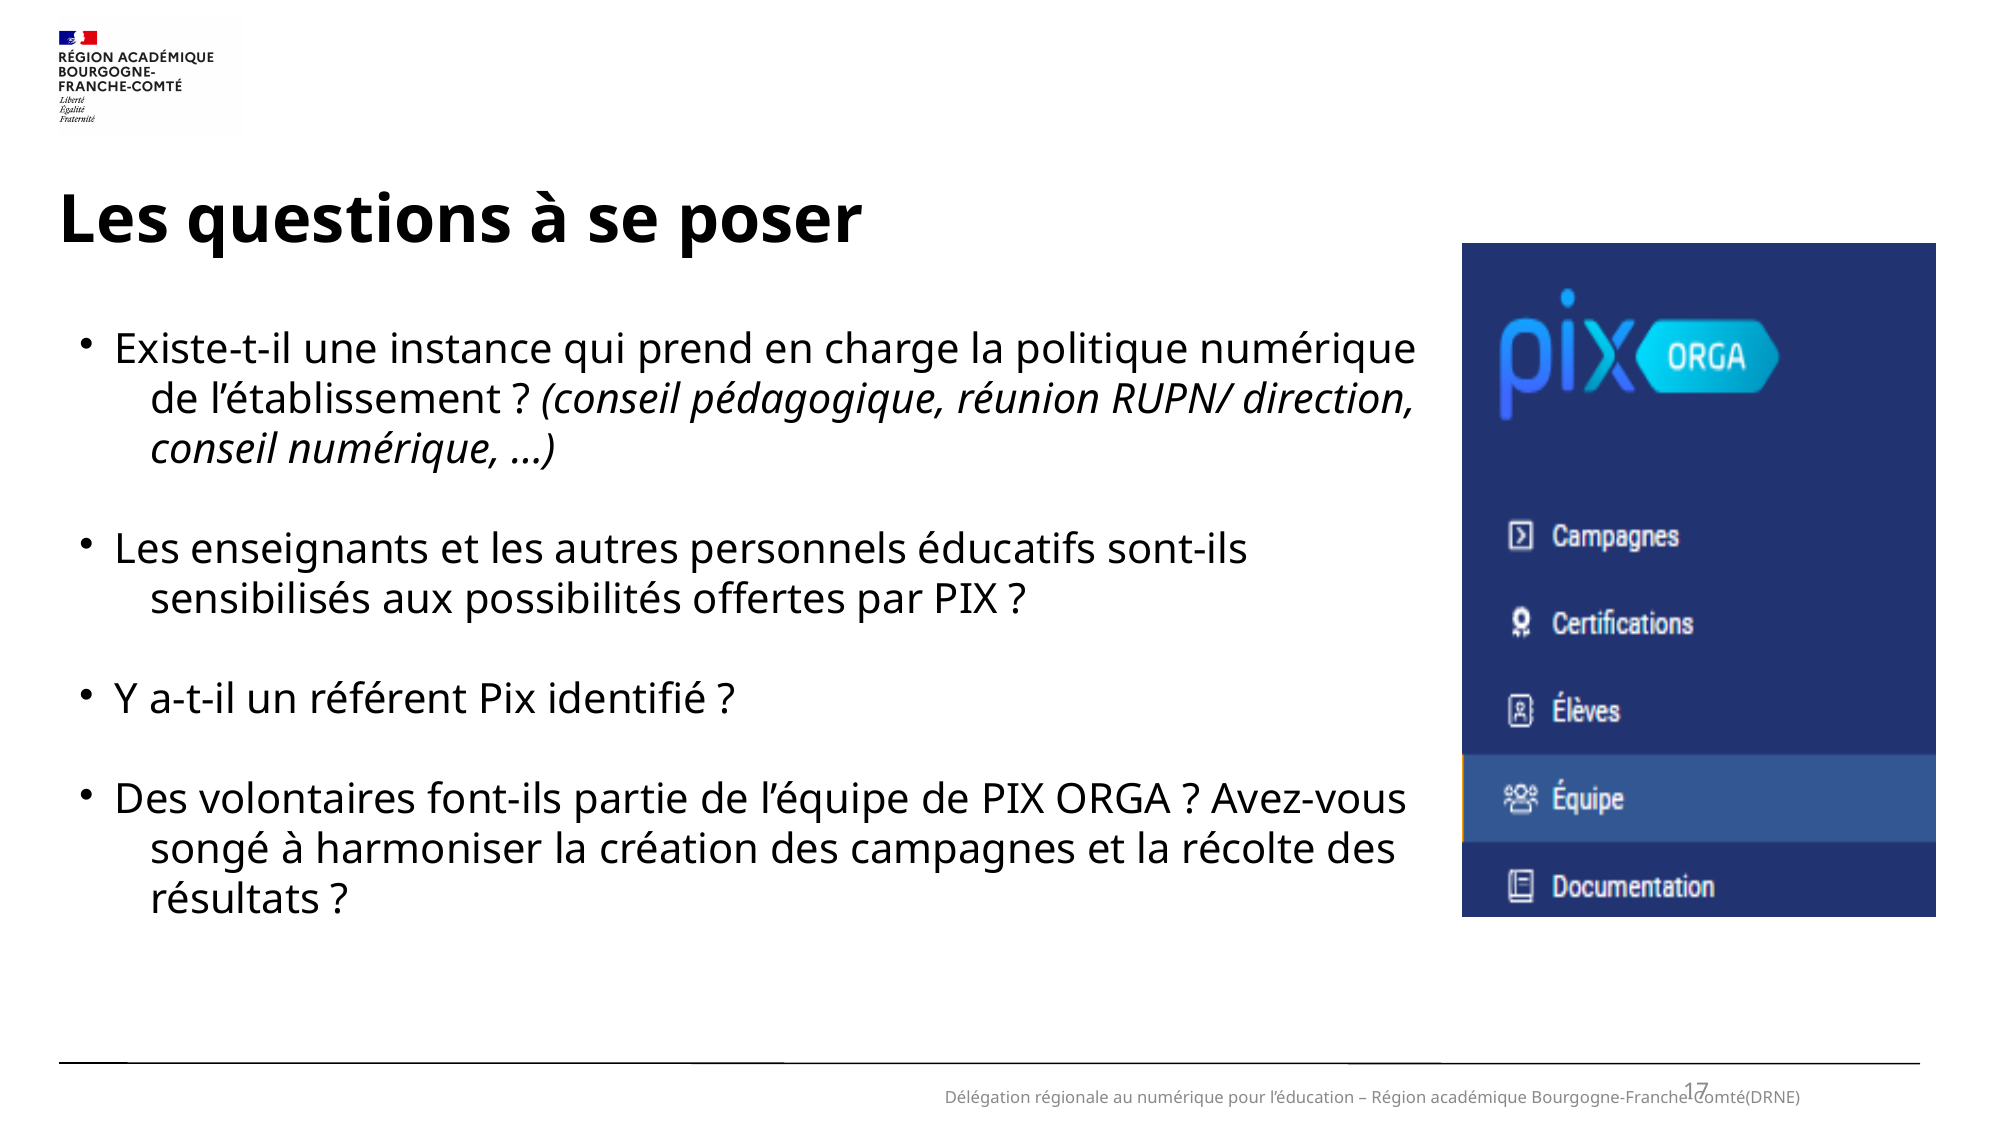

# Les questions à se poser
Existe-t-il une instance qui prend en charge la politique numérique de l’établissement ? (conseil pédagogique, réunion RUPN/ direction, conseil numérique, …)
Les enseignants et les autres personnels éducatifs sont-ils sensibilisés aux possibilités offertes par PIX ?
Y a-t-il un référent Pix identifié ?
Des volontaires font-ils partie de l’équipe de PIX ORGA ? Avez-vous songé à harmoniser la création des campagnes et la récolte des résultats ?
Délégation régionale au numérique pour l’éducation – Région académique Bourgogne-Franche-Comté(DRNE)